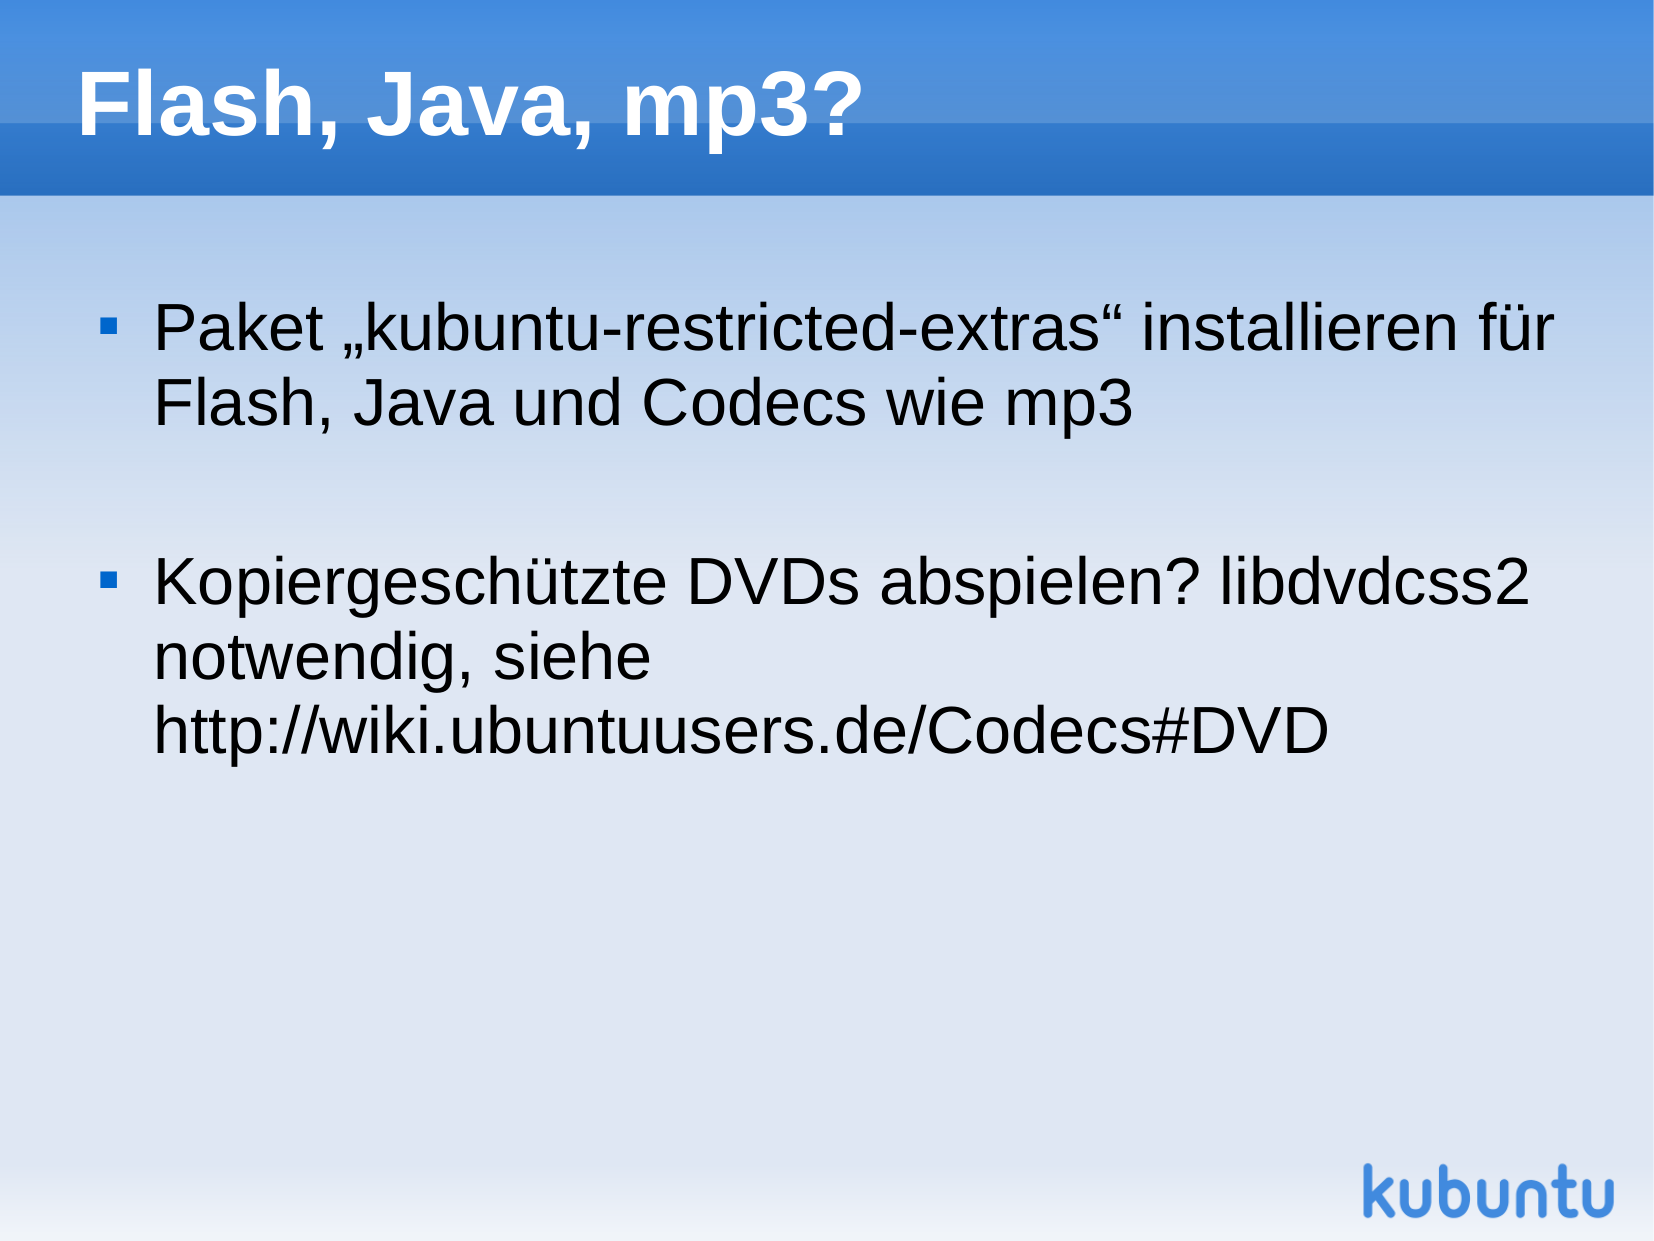

# Flash, Java, mp3?
Paket „kubuntu-restricted-extras“ installieren für Flash, Java und Codecs wie mp3
Kopiergeschützte DVDs abspielen? libdvdcss2 notwendig, siehe
http://wiki.ubuntuusers.de/Codecs#DVD